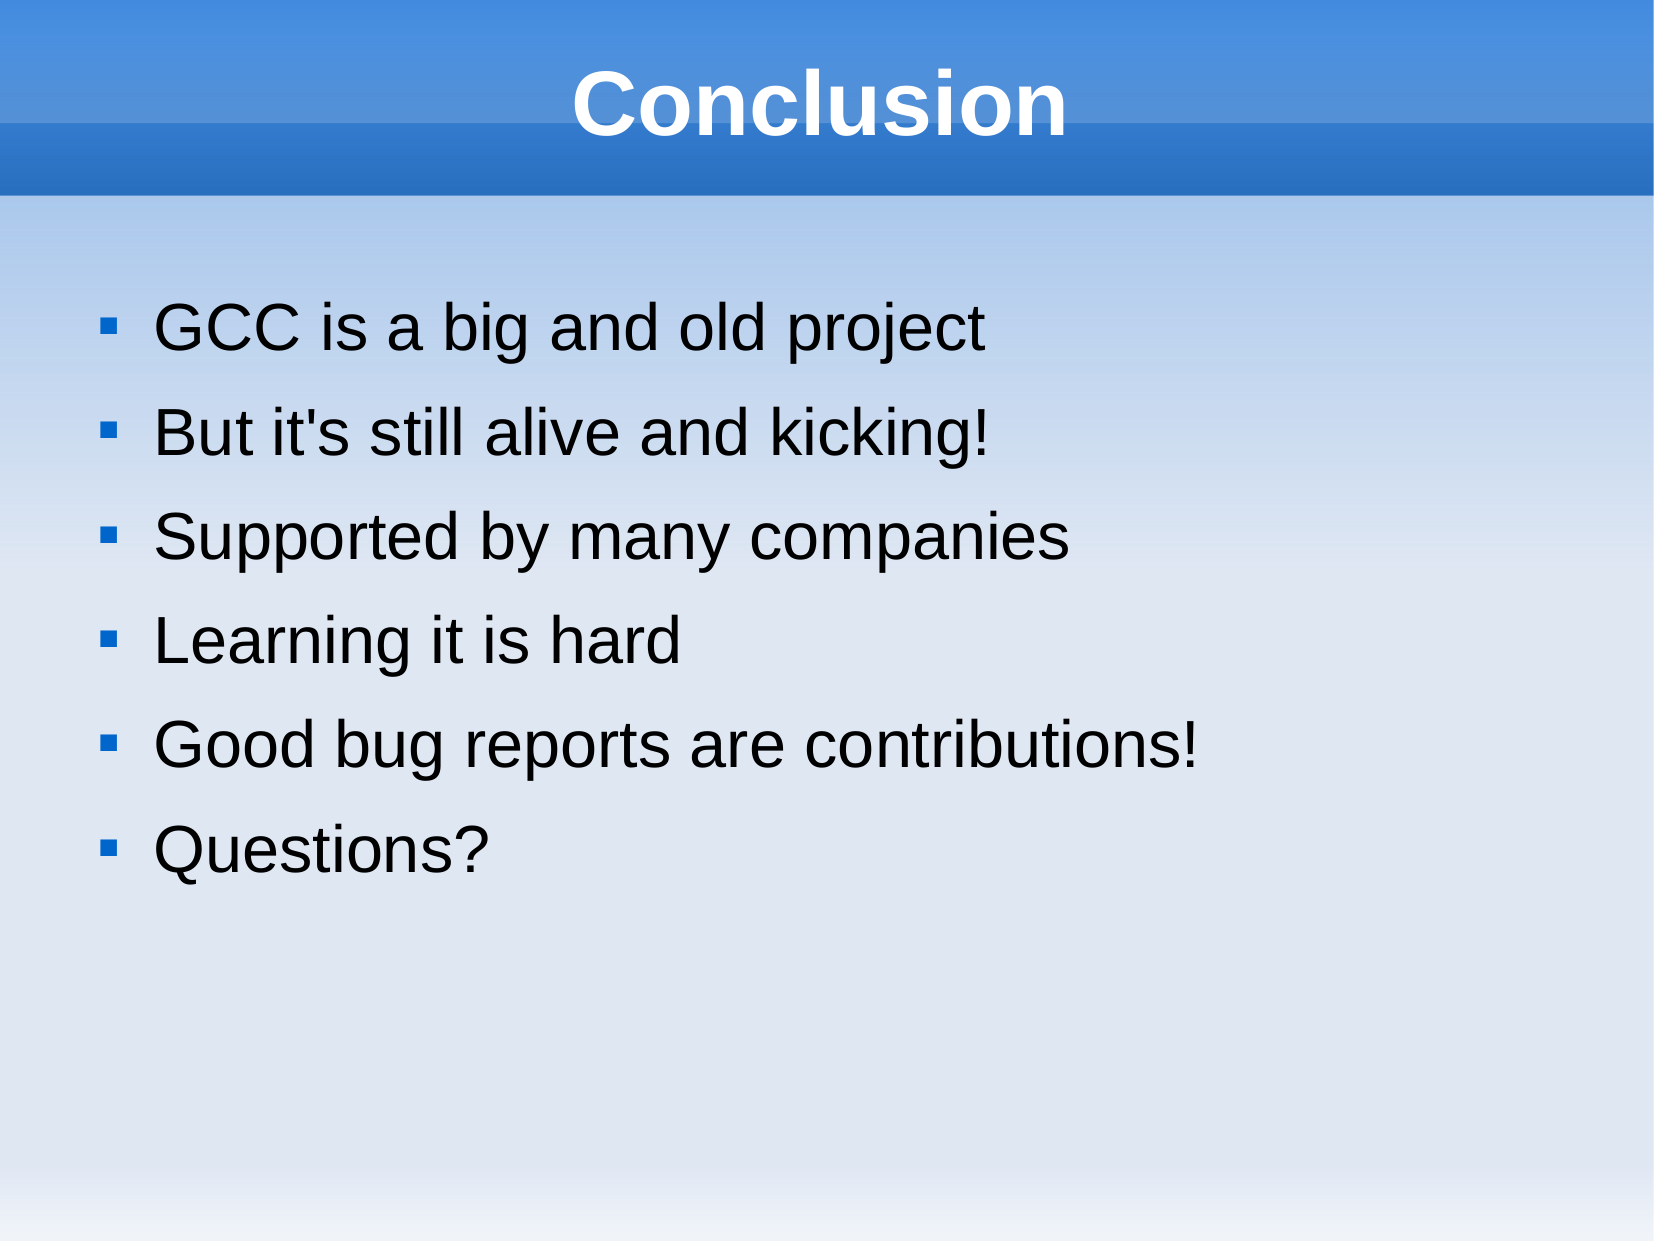

# Conclusion
GCC is a big and old project
But it's still alive and kicking!
Supported by many companies
Learning it is hard
Good bug reports are contributions!
Questions?